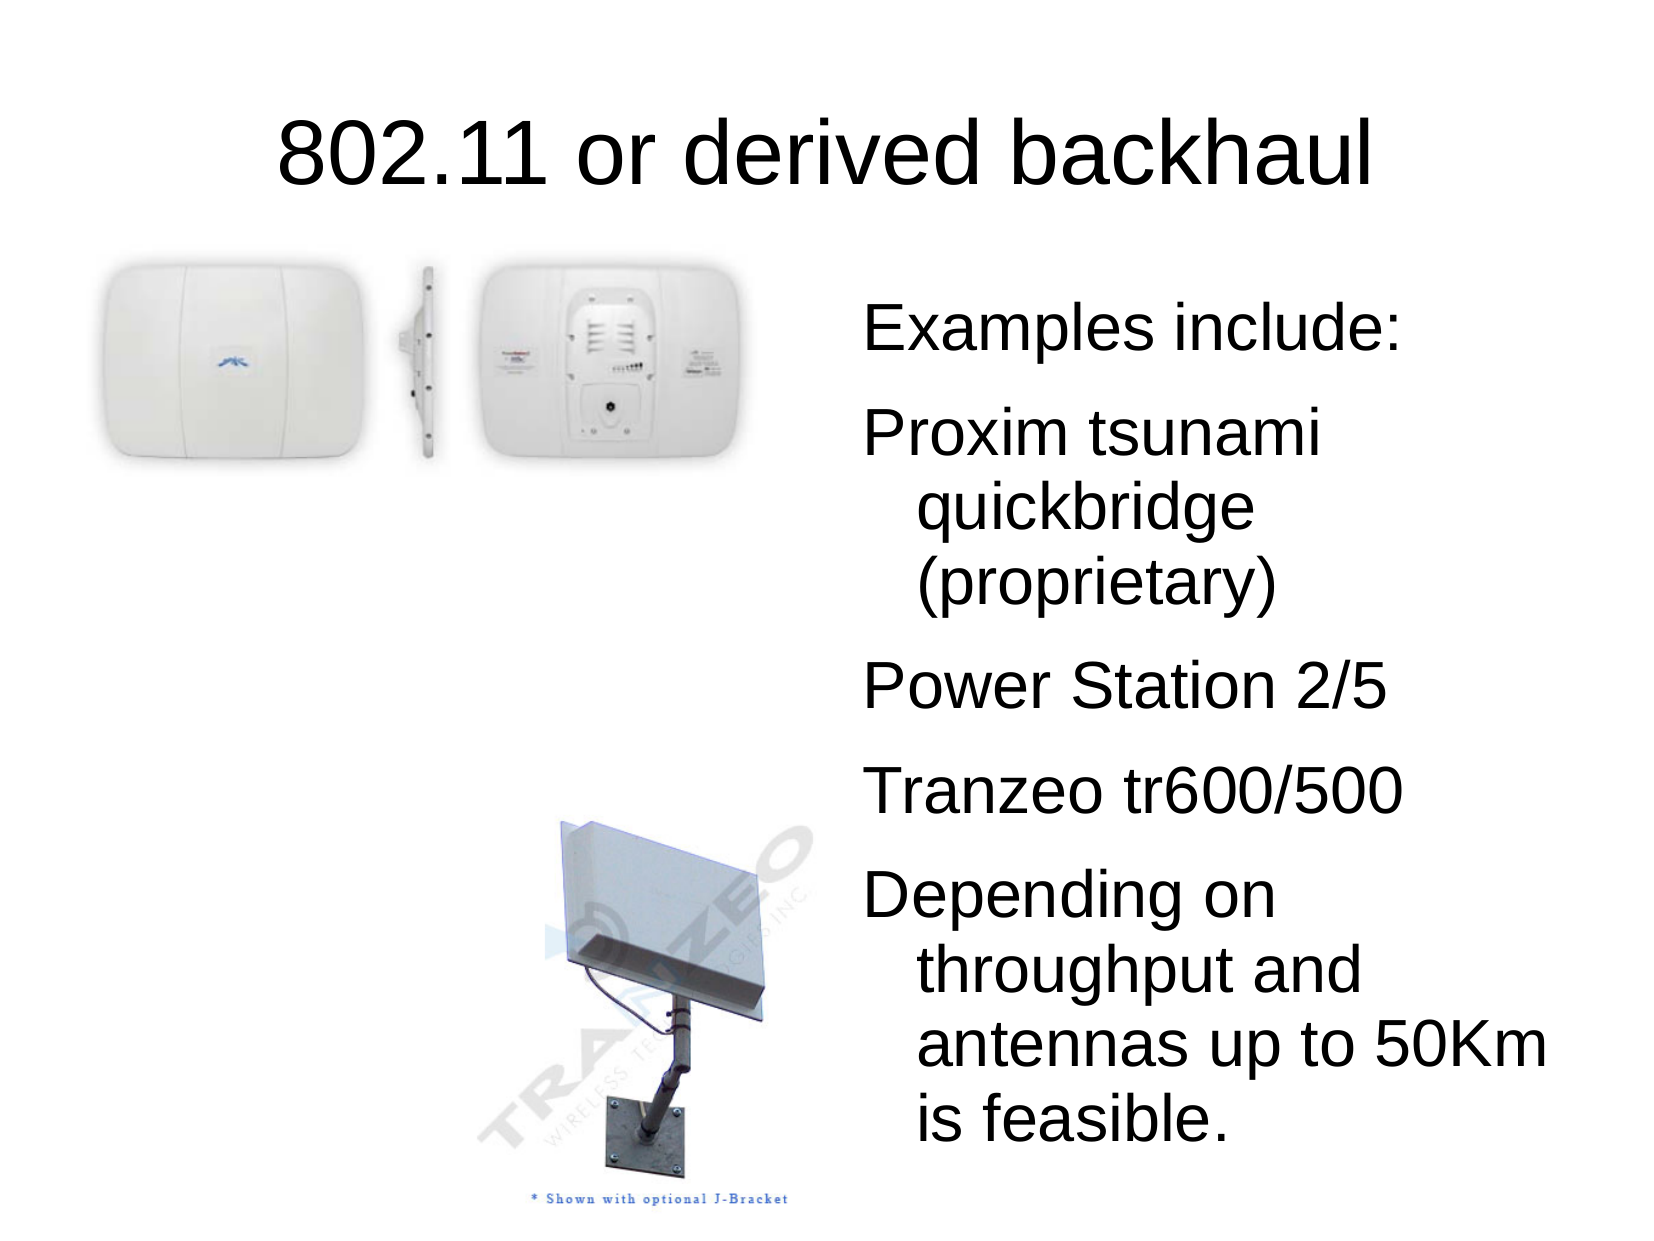

# 802.11 or derived backhaul
Examples include:
Proxim tsunami quickbridge (proprietary)
Power Station 2/5
Tranzeo tr600/500
Depending on throughput and antennas up to 50Km is feasible.